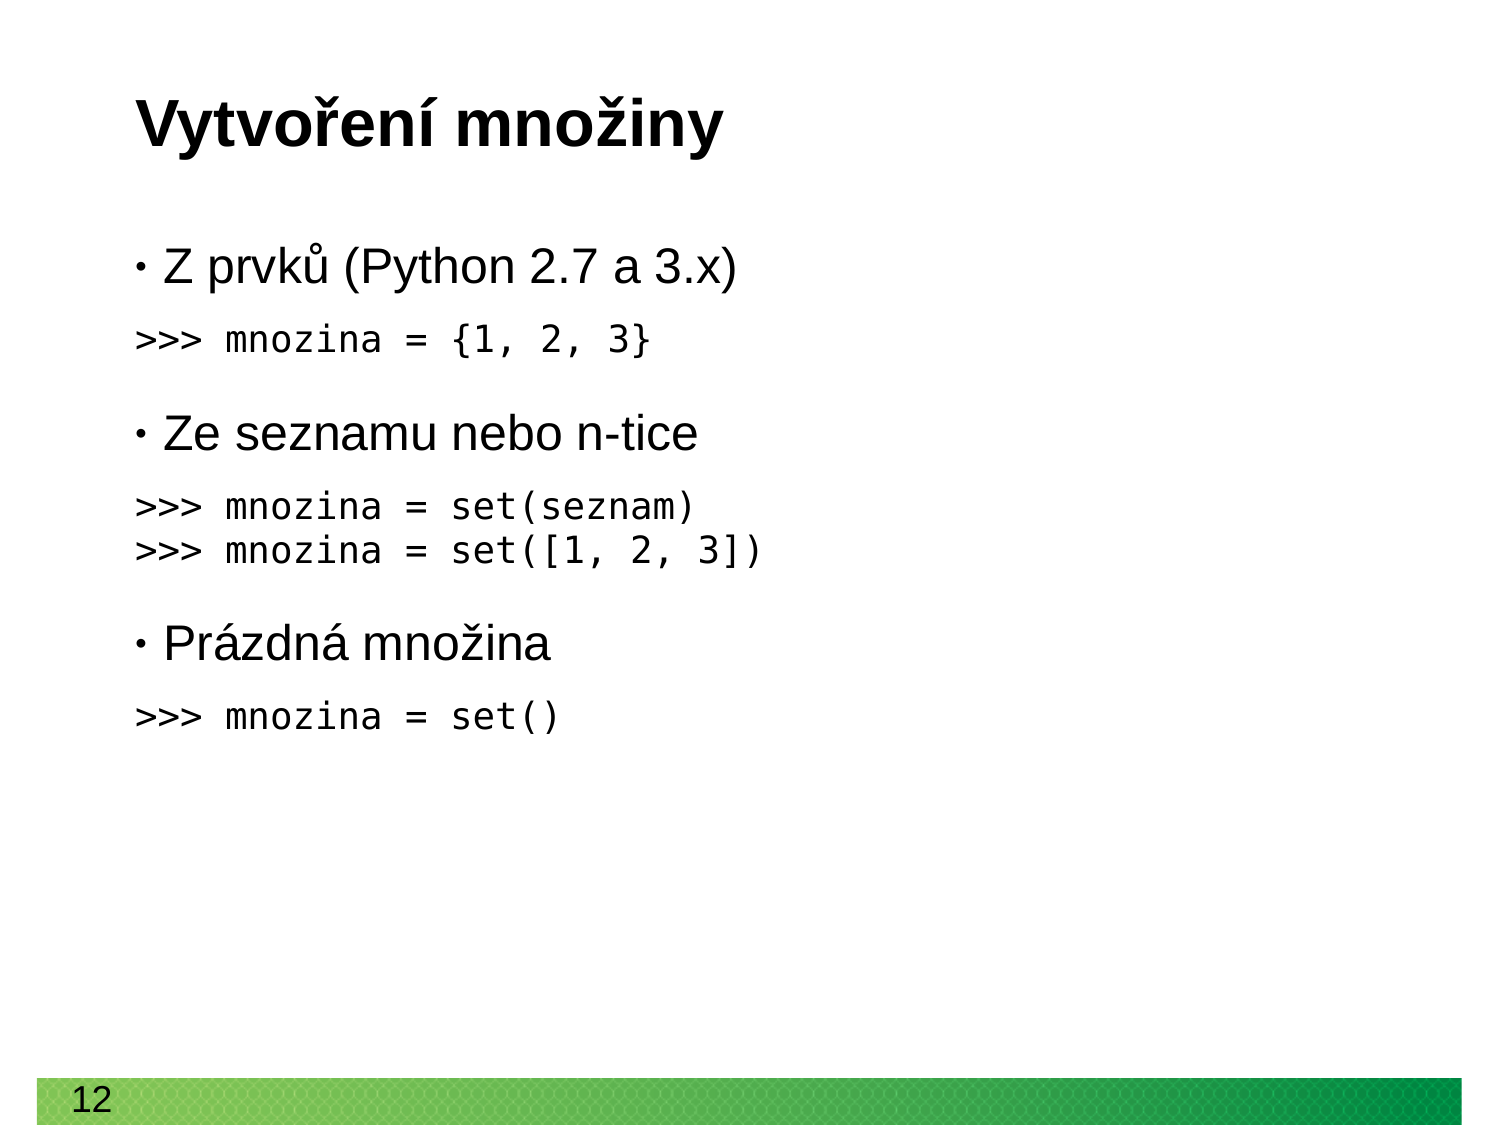

# Vytvoření množiny
Z prvků (Python 2.7 a 3.x)
>>> mnozina = {1, 2, 3}
Ze seznamu nebo n-tice
>>> mnozina = set(seznam)
>>> mnozina = set([1, 2, 3])
Prázdná množina
>>> mnozina = set()